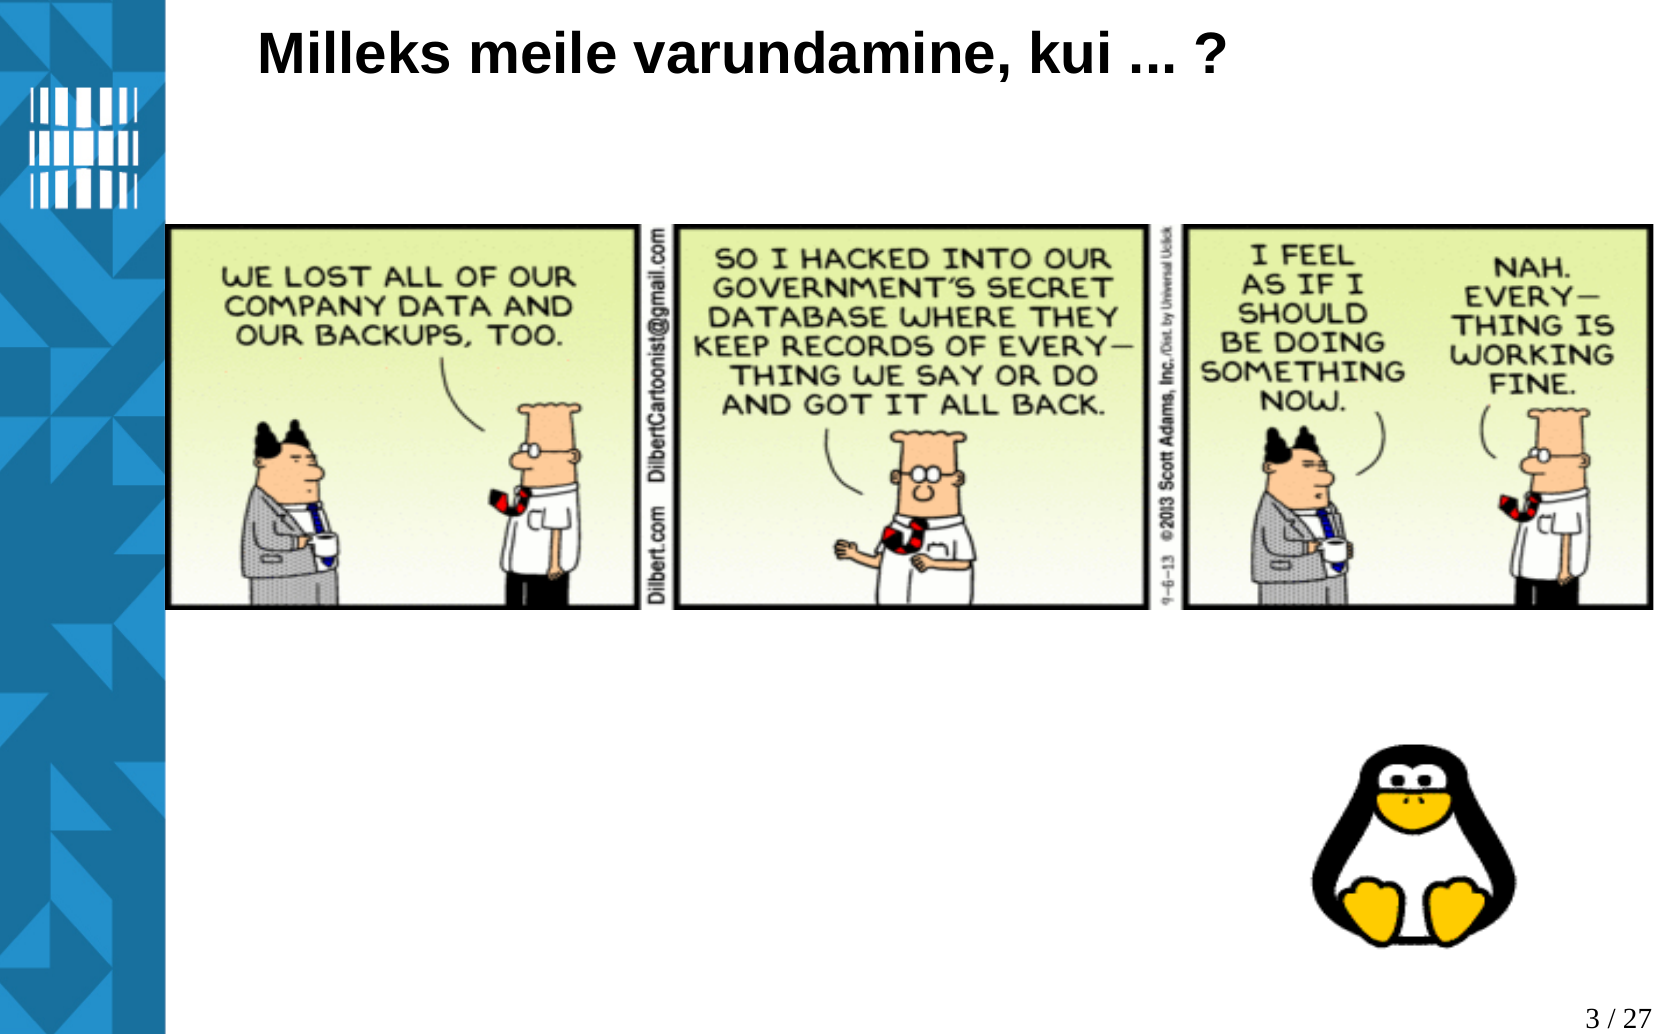

# Milleks meile varundamine, kui ... ?